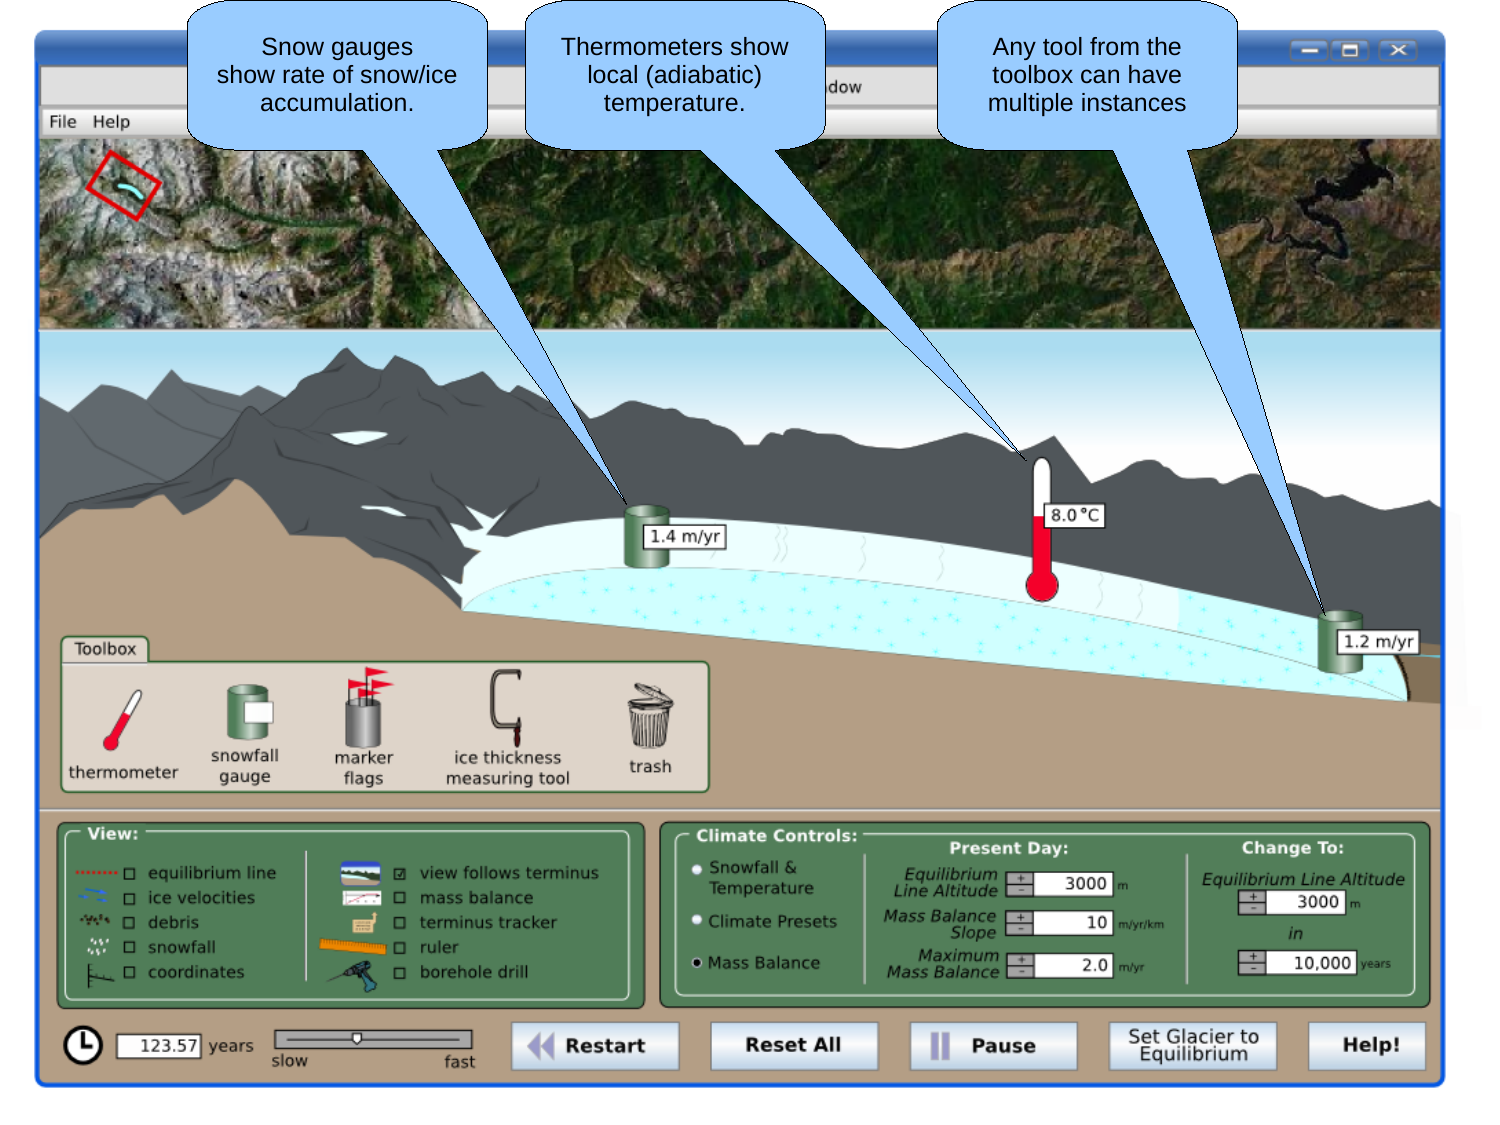

Snow gauges
show rate of snow/ice accumulation.
Thermometers show local (adiabatic) temperature.
Any tool from the toolbox can have multiple instances